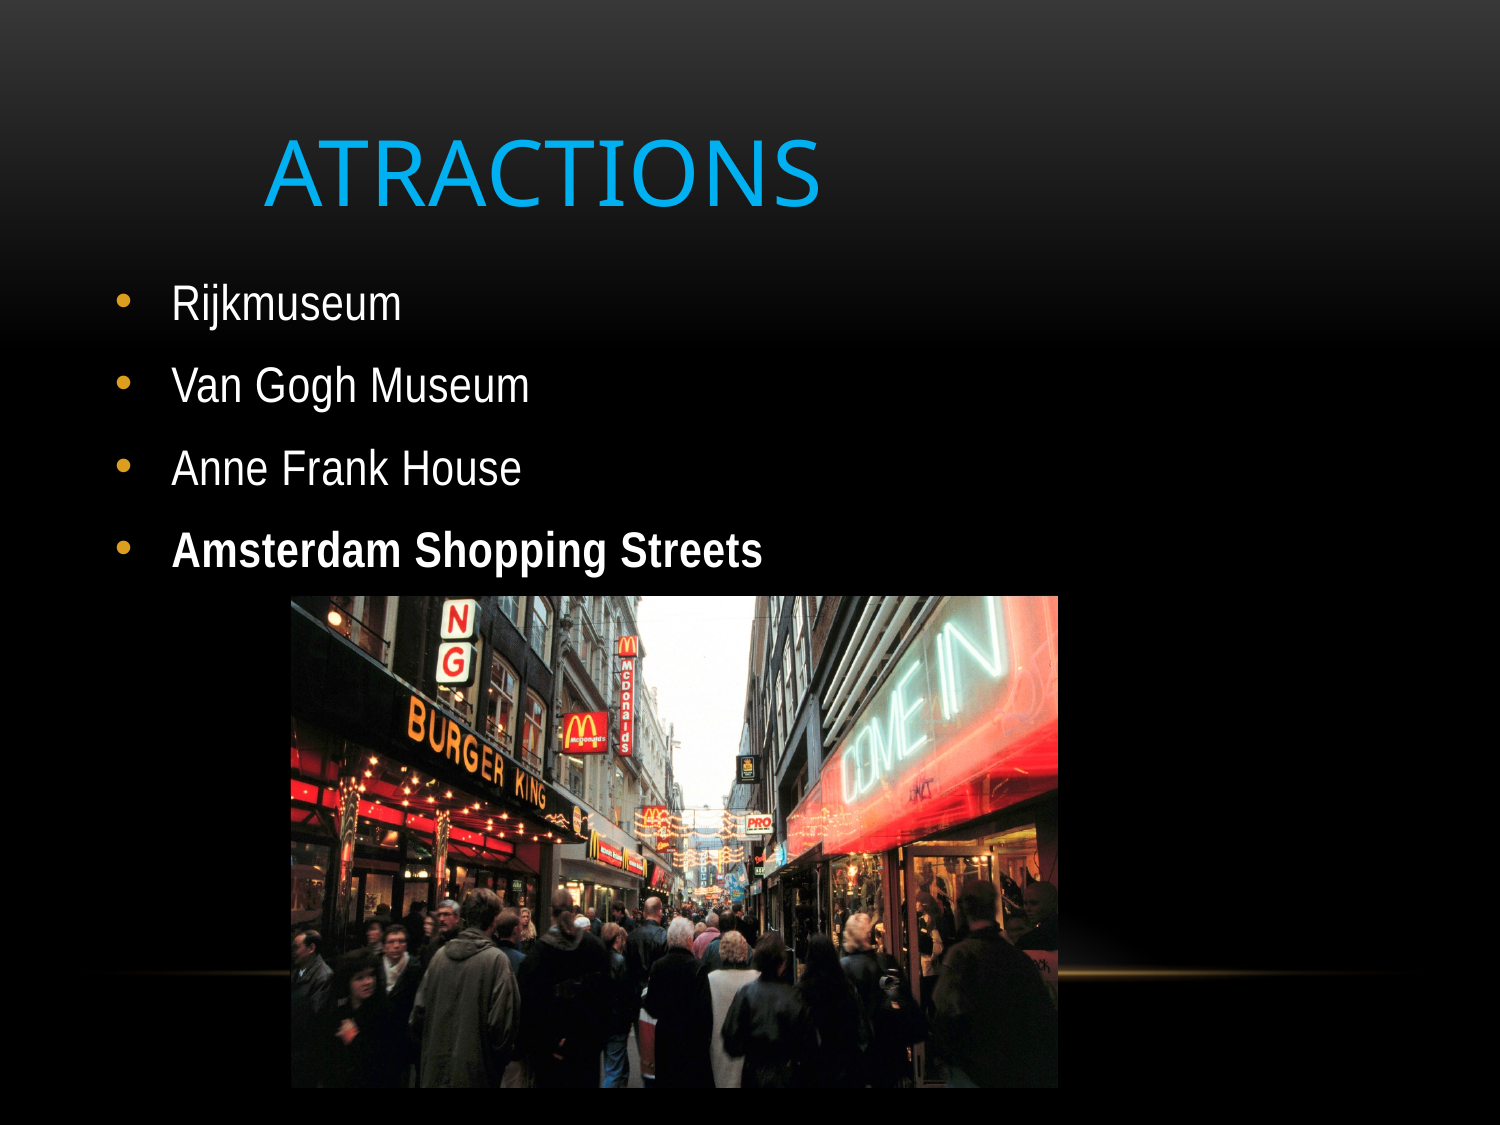

# ATRACTIONS
Rijkmuseum
Van Gogh Museum
Anne Frank House
Amsterdam Shopping Streets